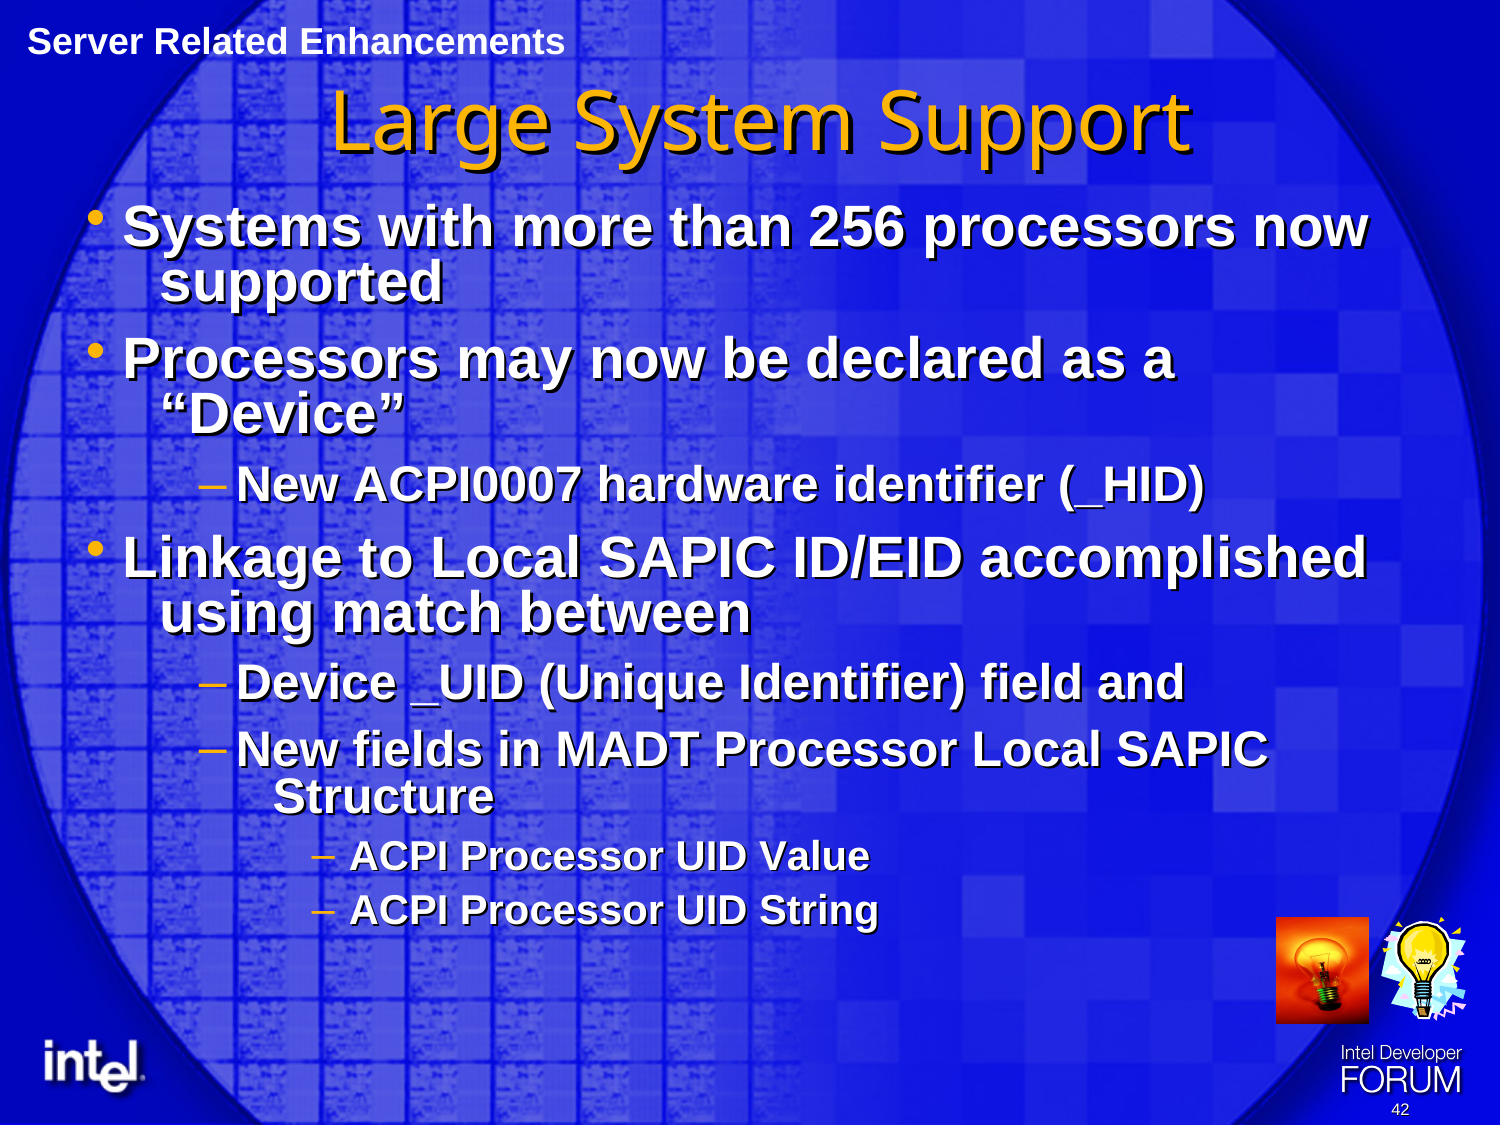

Server Related Enhancements
# Large System Support
Systems with more than 256 processors now supported
Processors may now be declared as a “Device”
New ACPI0007 hardware identifier (_HID)
Linkage to Local SAPIC ID/EID accomplished using match between
Device _UID (Unique Identifier) field and
New fields in MADT Processor Local SAPIC Structure
ACPI Processor UID Value
ACPI Processor UID String